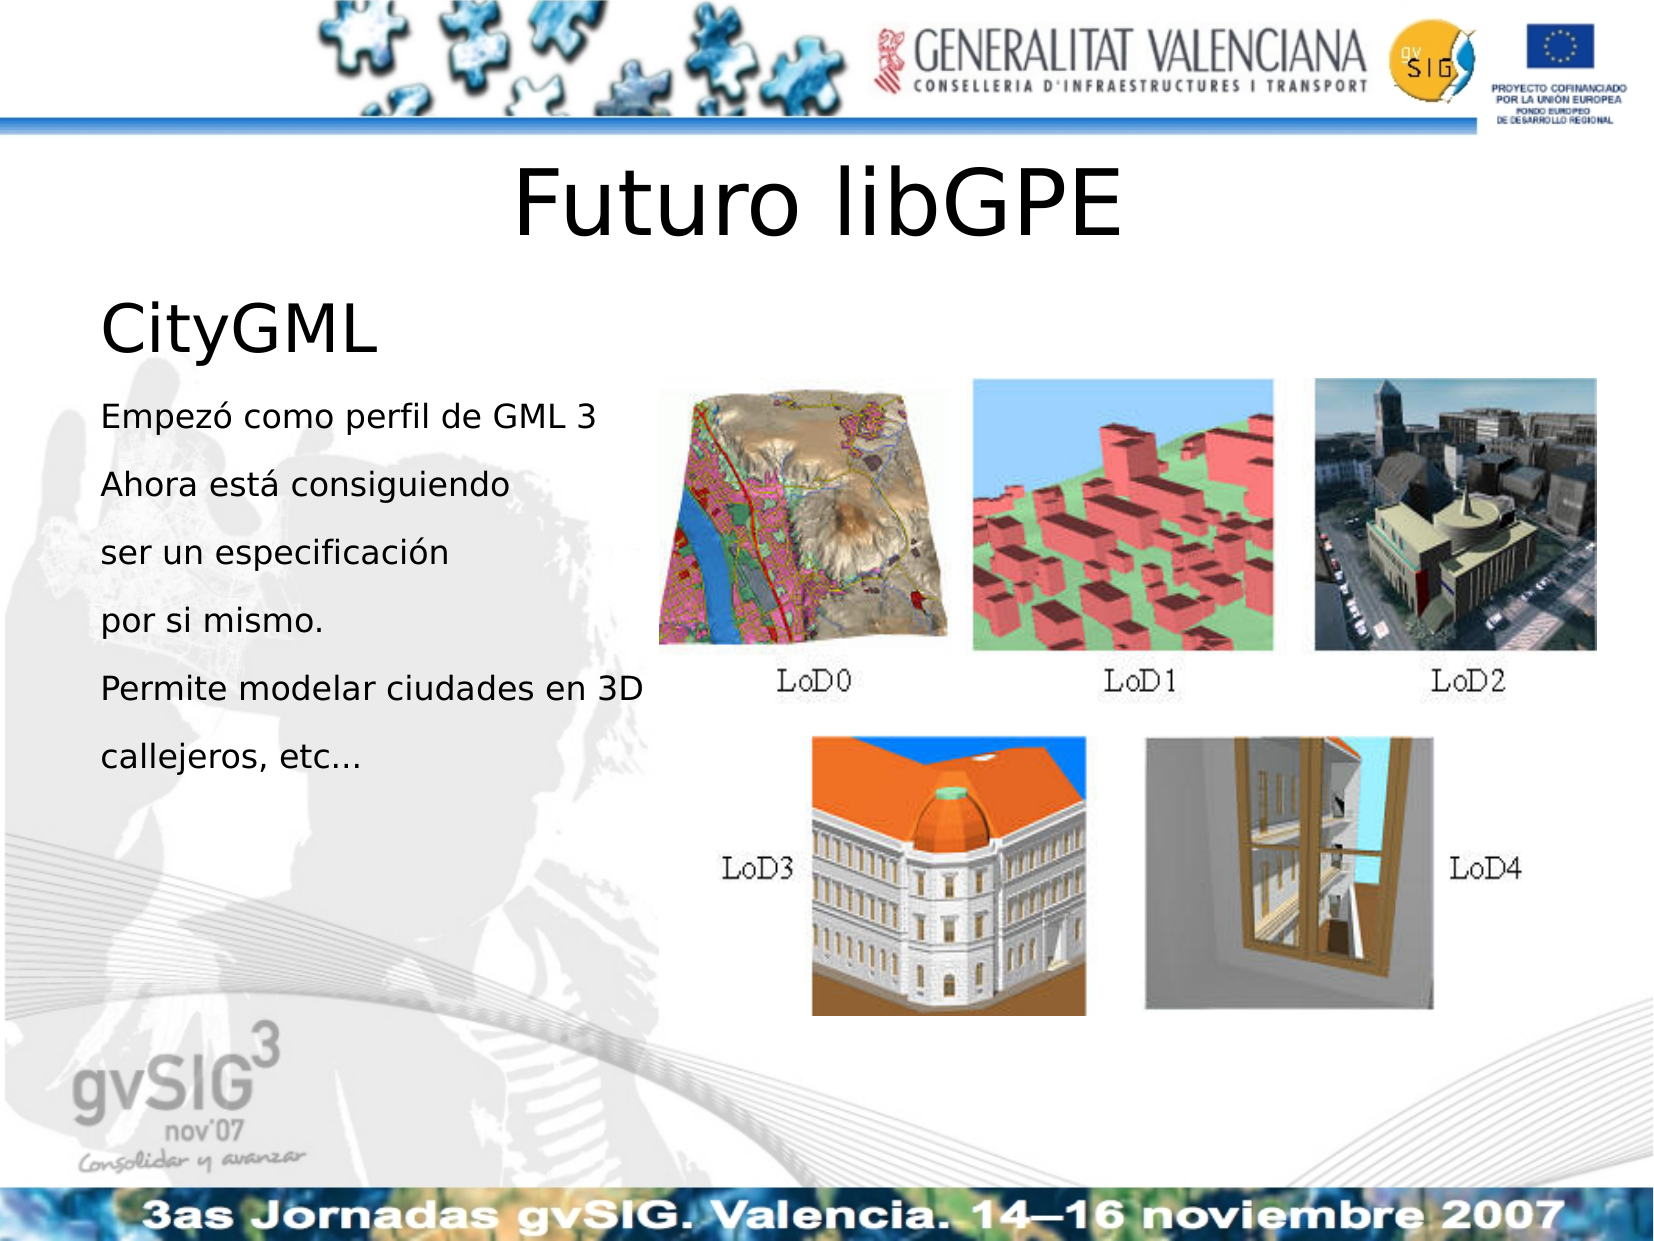

# Futuro libGPE
CityGML
Empezó como perfil de GML 3
Ahora está consiguiendo
ser un especificación
por si mismo.
Permite modelar ciudades en 3D
callejeros, etc...